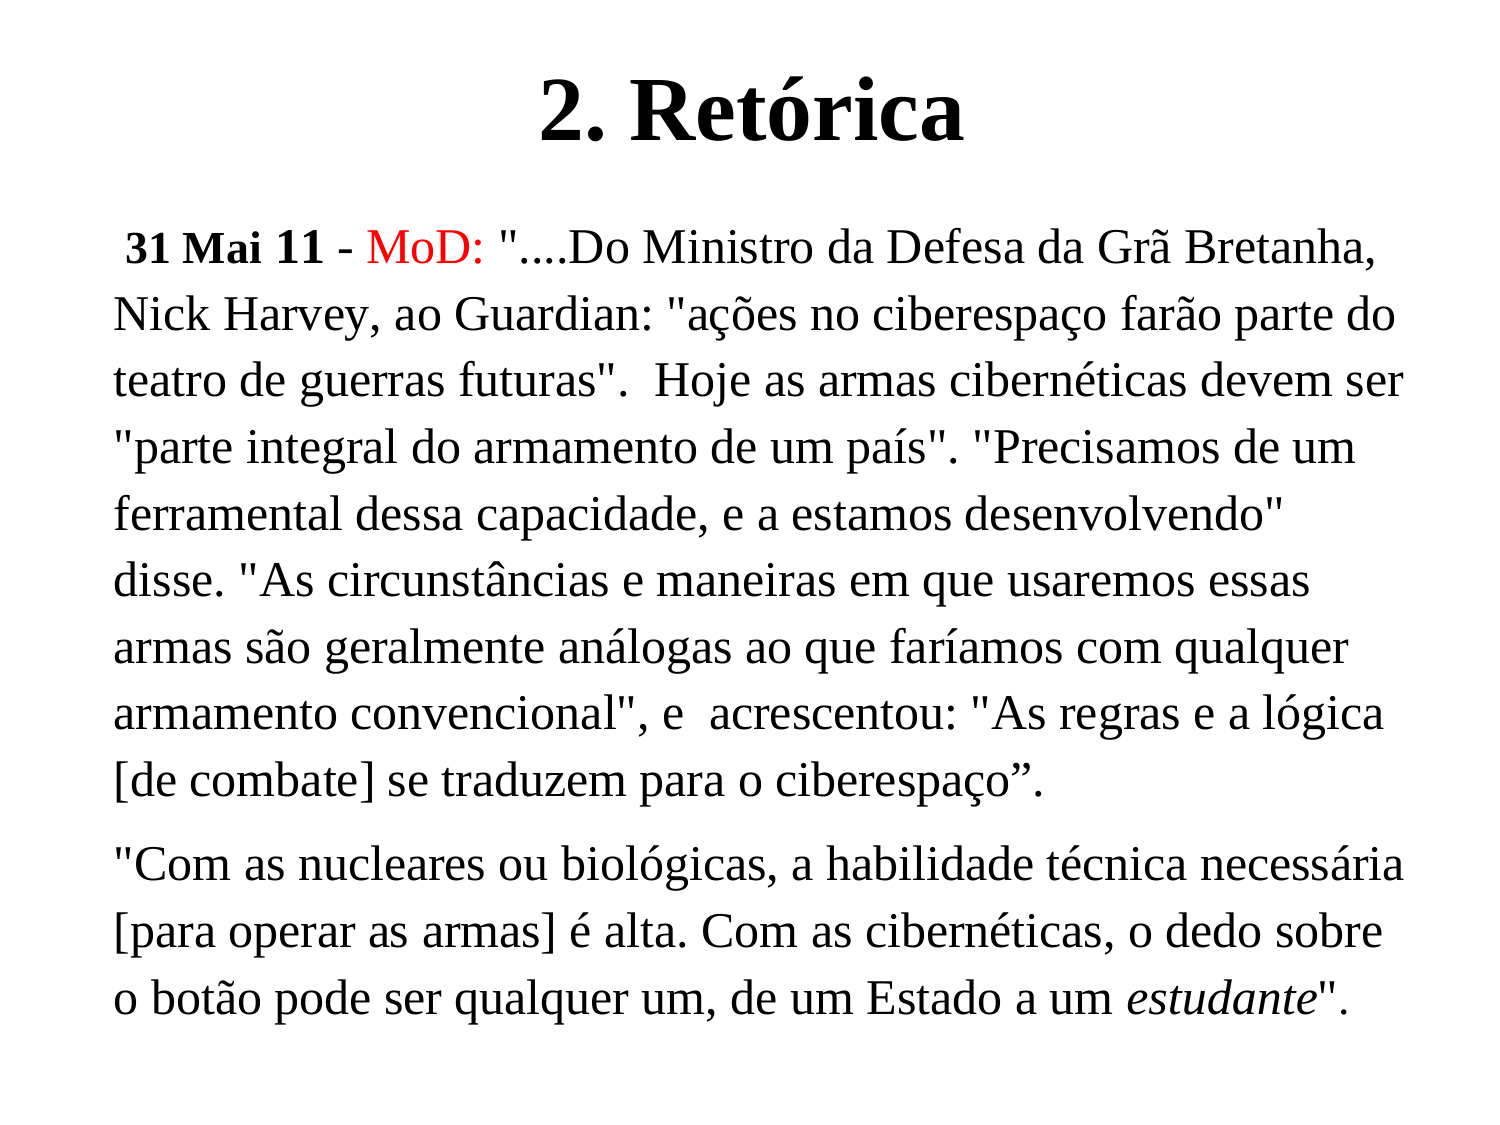

# 2. Retórica
 31 Mai 11 - MoD: "....Do Ministro da Defesa da Grã Bretanha, Nick Harvey, ao Guardian: "ações no ciberespaço farão parte do teatro de guerras futuras". Hoje as armas cibernéticas devem ser "parte integral do armamento de um país". "Precisamos de um ferramental dessa capacidade, e a estamos desenvolvendo" disse. "As circunstâncias e maneiras em que usaremos essas armas são geralmente análogas ao que faríamos com qualquer armamento convencional", e acrescentou: "As regras e a lógica [de combate] se traduzem para o ciberespaço”.
"Com as nucleares ou biológicas, a habilidade técnica necessária [para operar as armas] é alta. Com as cibernéticas, o dedo sobre o botão pode ser qualquer um, de um Estado a um estudante".